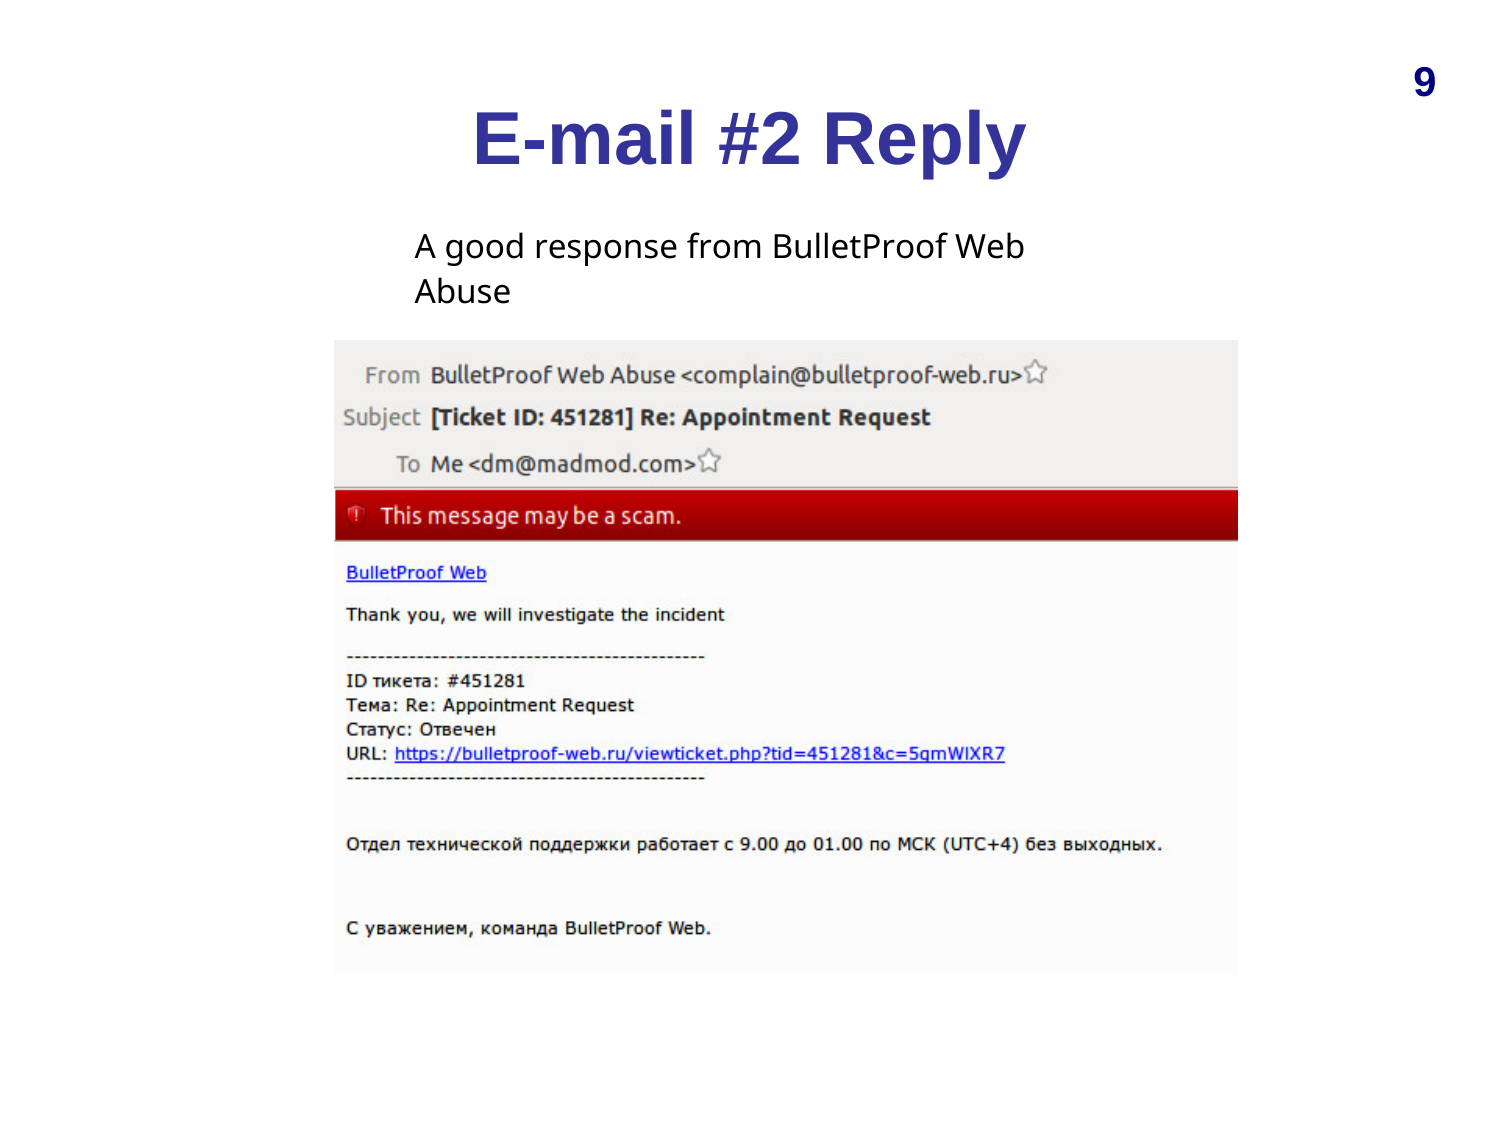

# E-mail #2 Reply
9
A good response from BulletProof Web Abuse